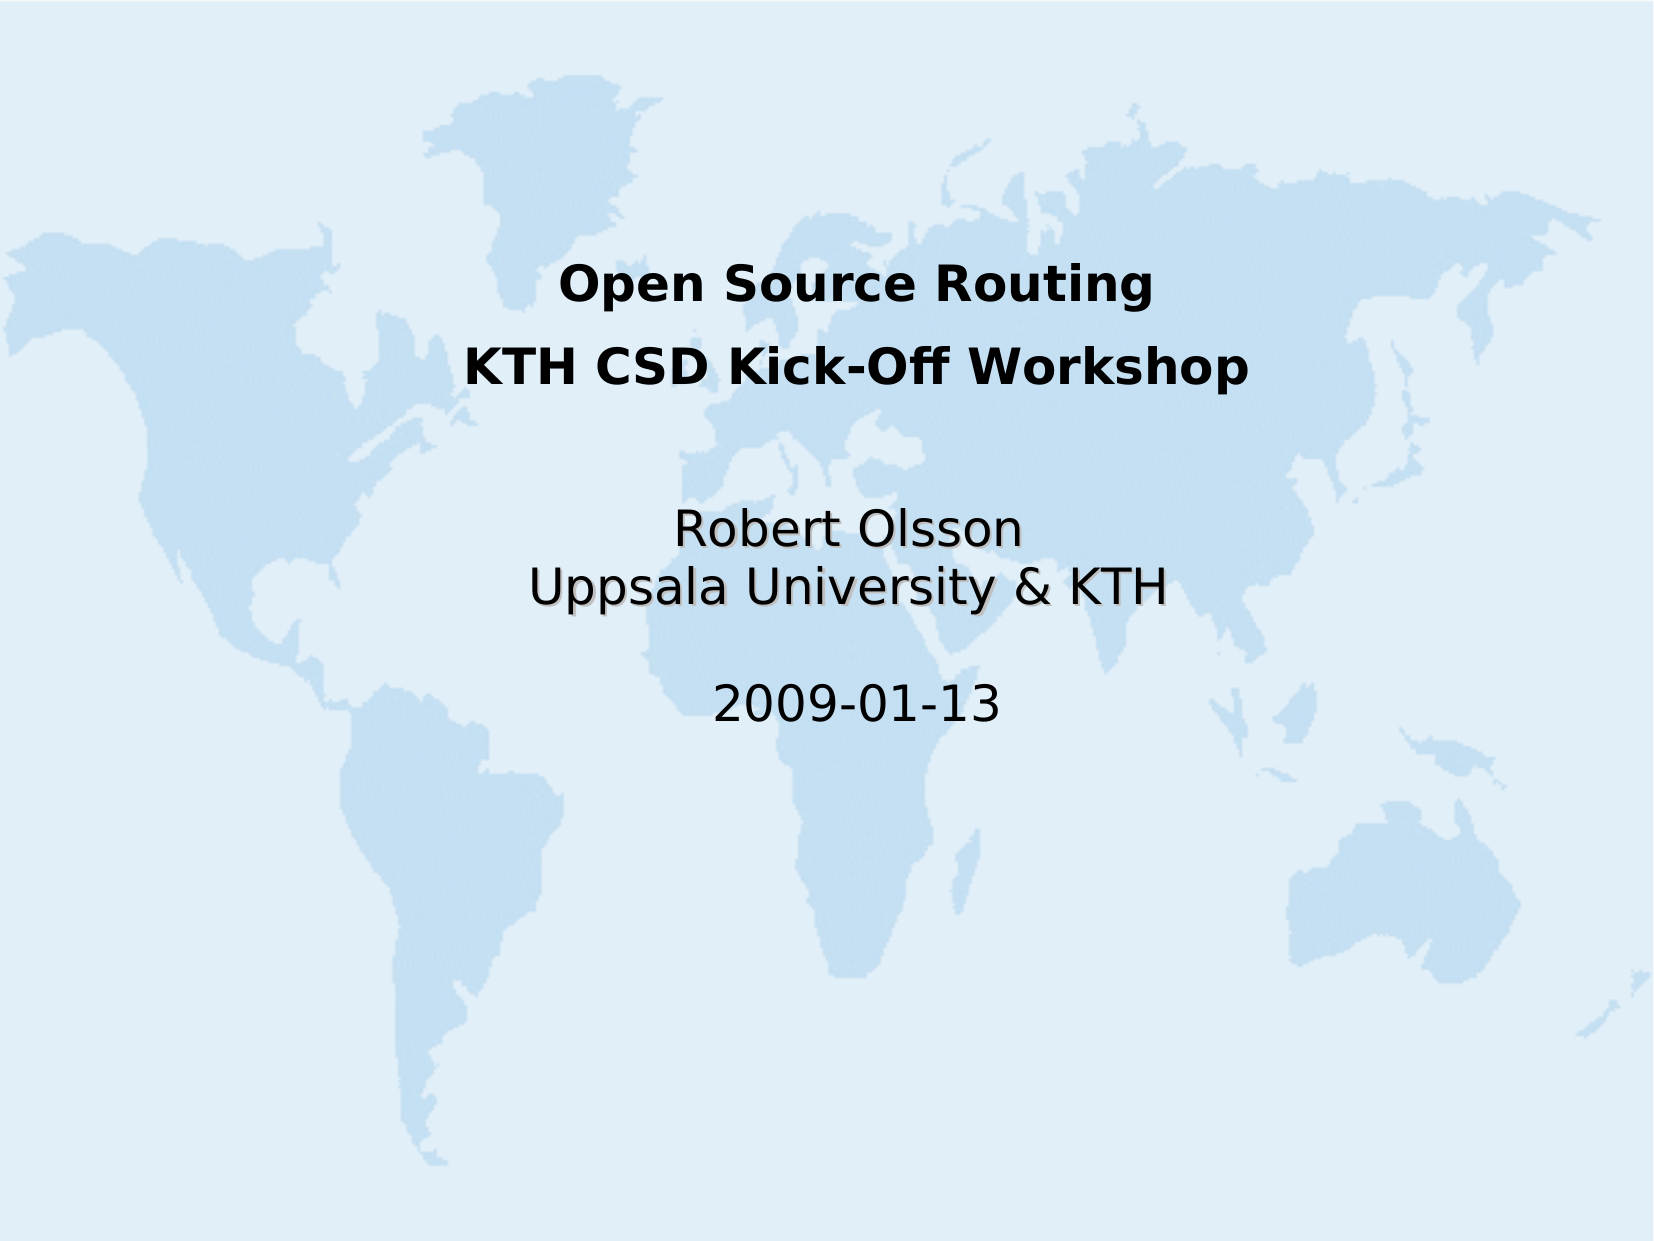

#
Open Source Routing
KTH CSD Kick-Off Workshop
Robert Olsson
Uppsala University & KTH
2009-01-13